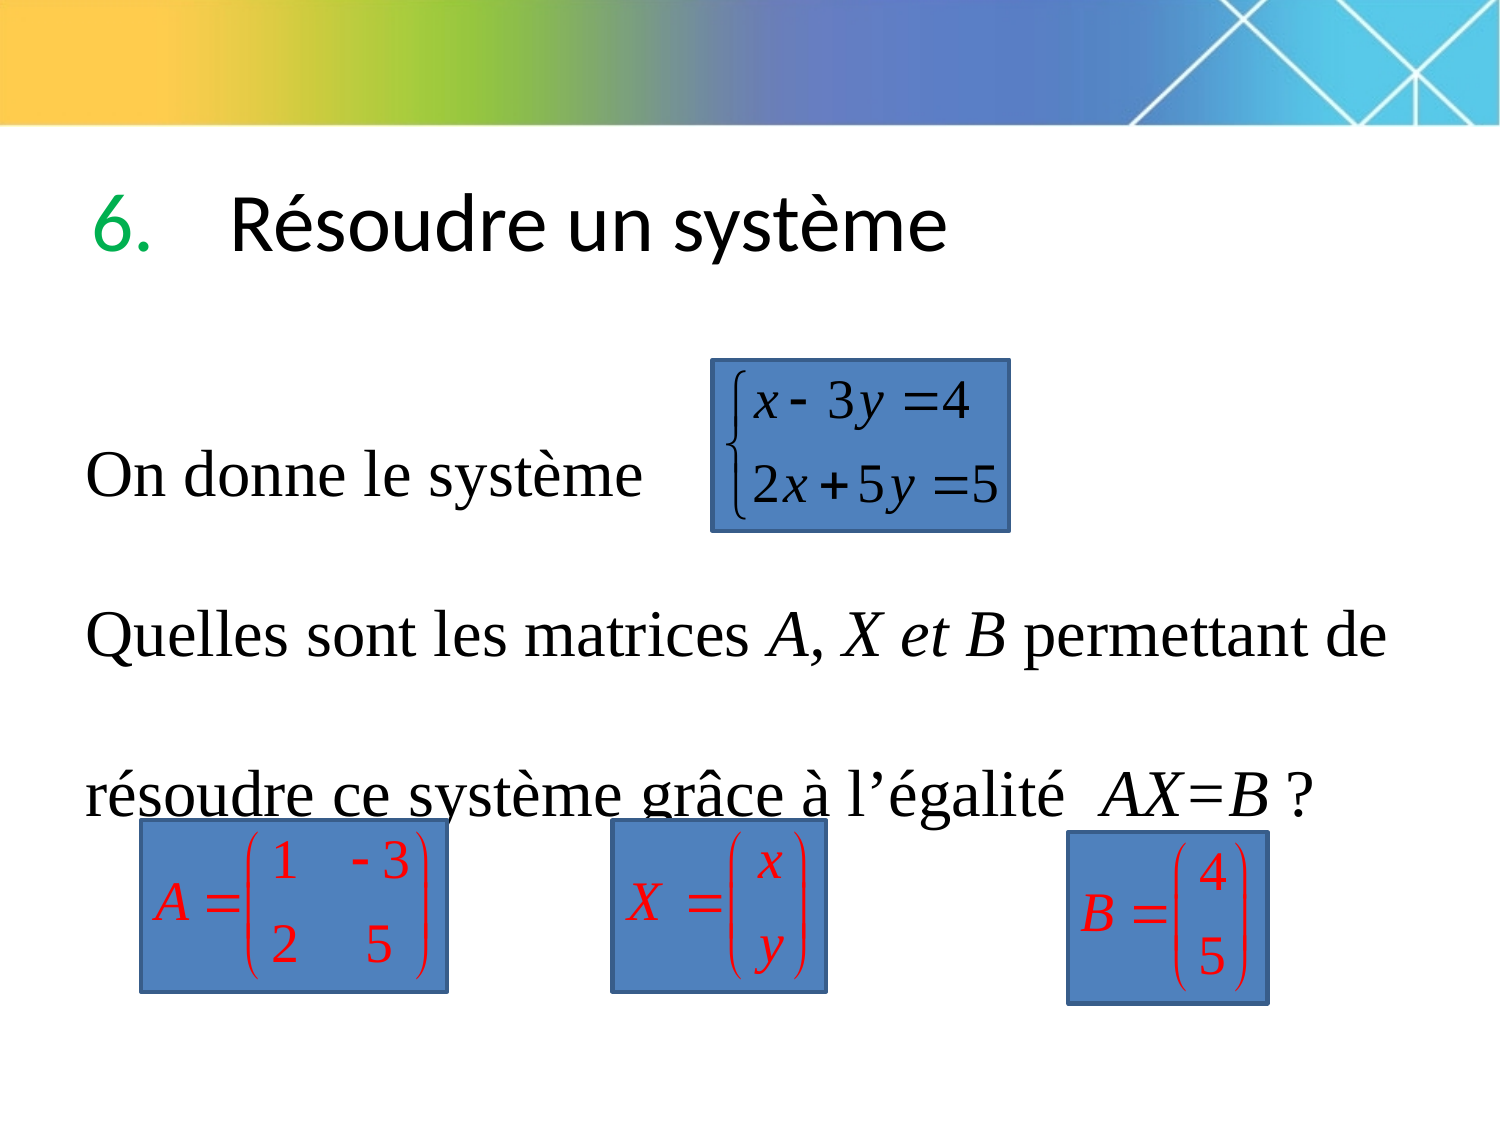

Résoudre un système
On donne le système
Quelles sont les matrices A, X et B permettant de résoudre ce système grâce à l’égalité AX=B ?